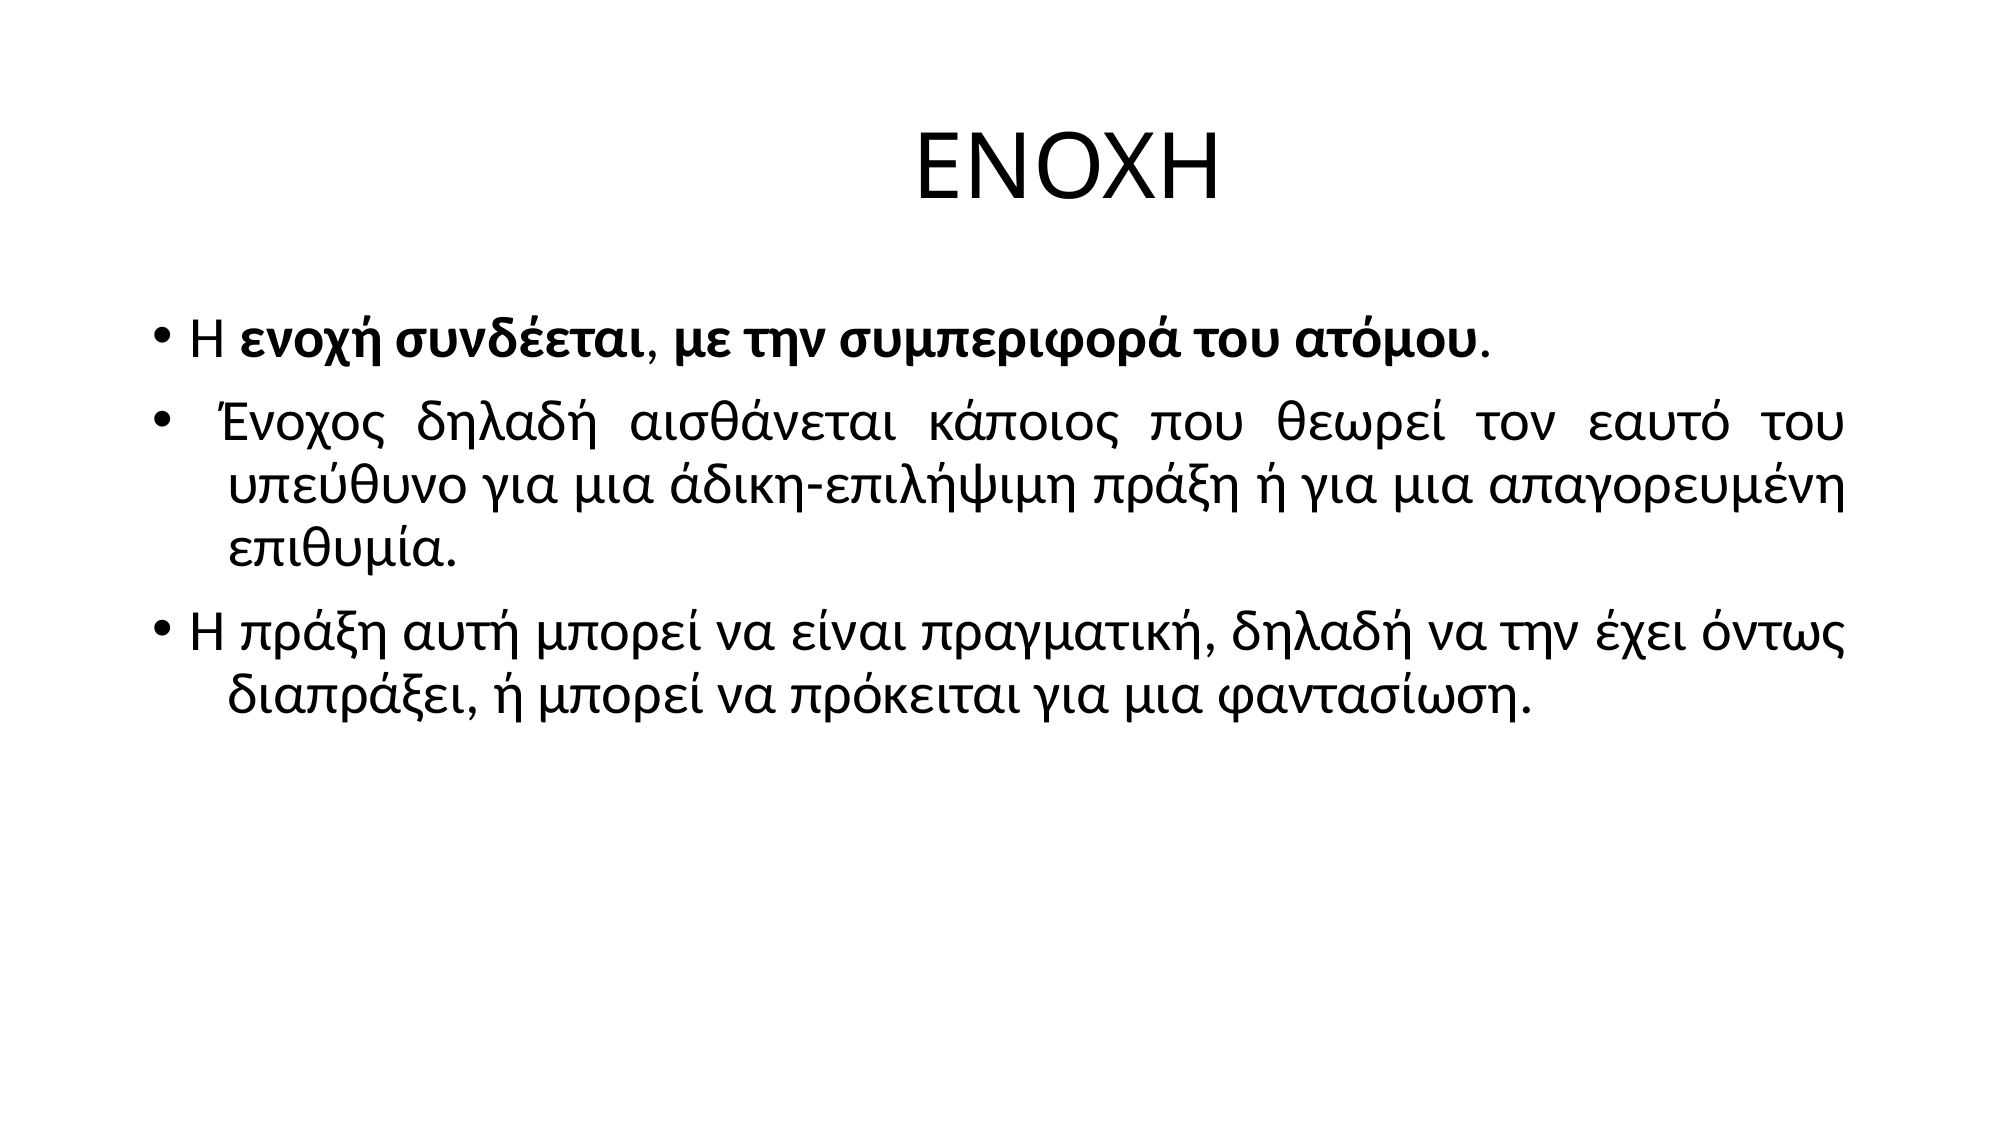

# ΕΝΟΧΗ
Η ενοχή συνδέεται, με την συμπεριφορά του ατόμου.
 Ένοχος δηλαδή αισθάνεται κάποιος που θεωρεί τον εαυτό του υπεύθυνο για μια άδικη-επιλήψιμη πράξη ή για μια απαγορευμένη επιθυμία.
Η πράξη αυτή μπορεί να είναι πραγματική, δηλαδή να την έχει όντως διαπράξει, ή μπορεί να πρόκειται για μια φαντασίωση.